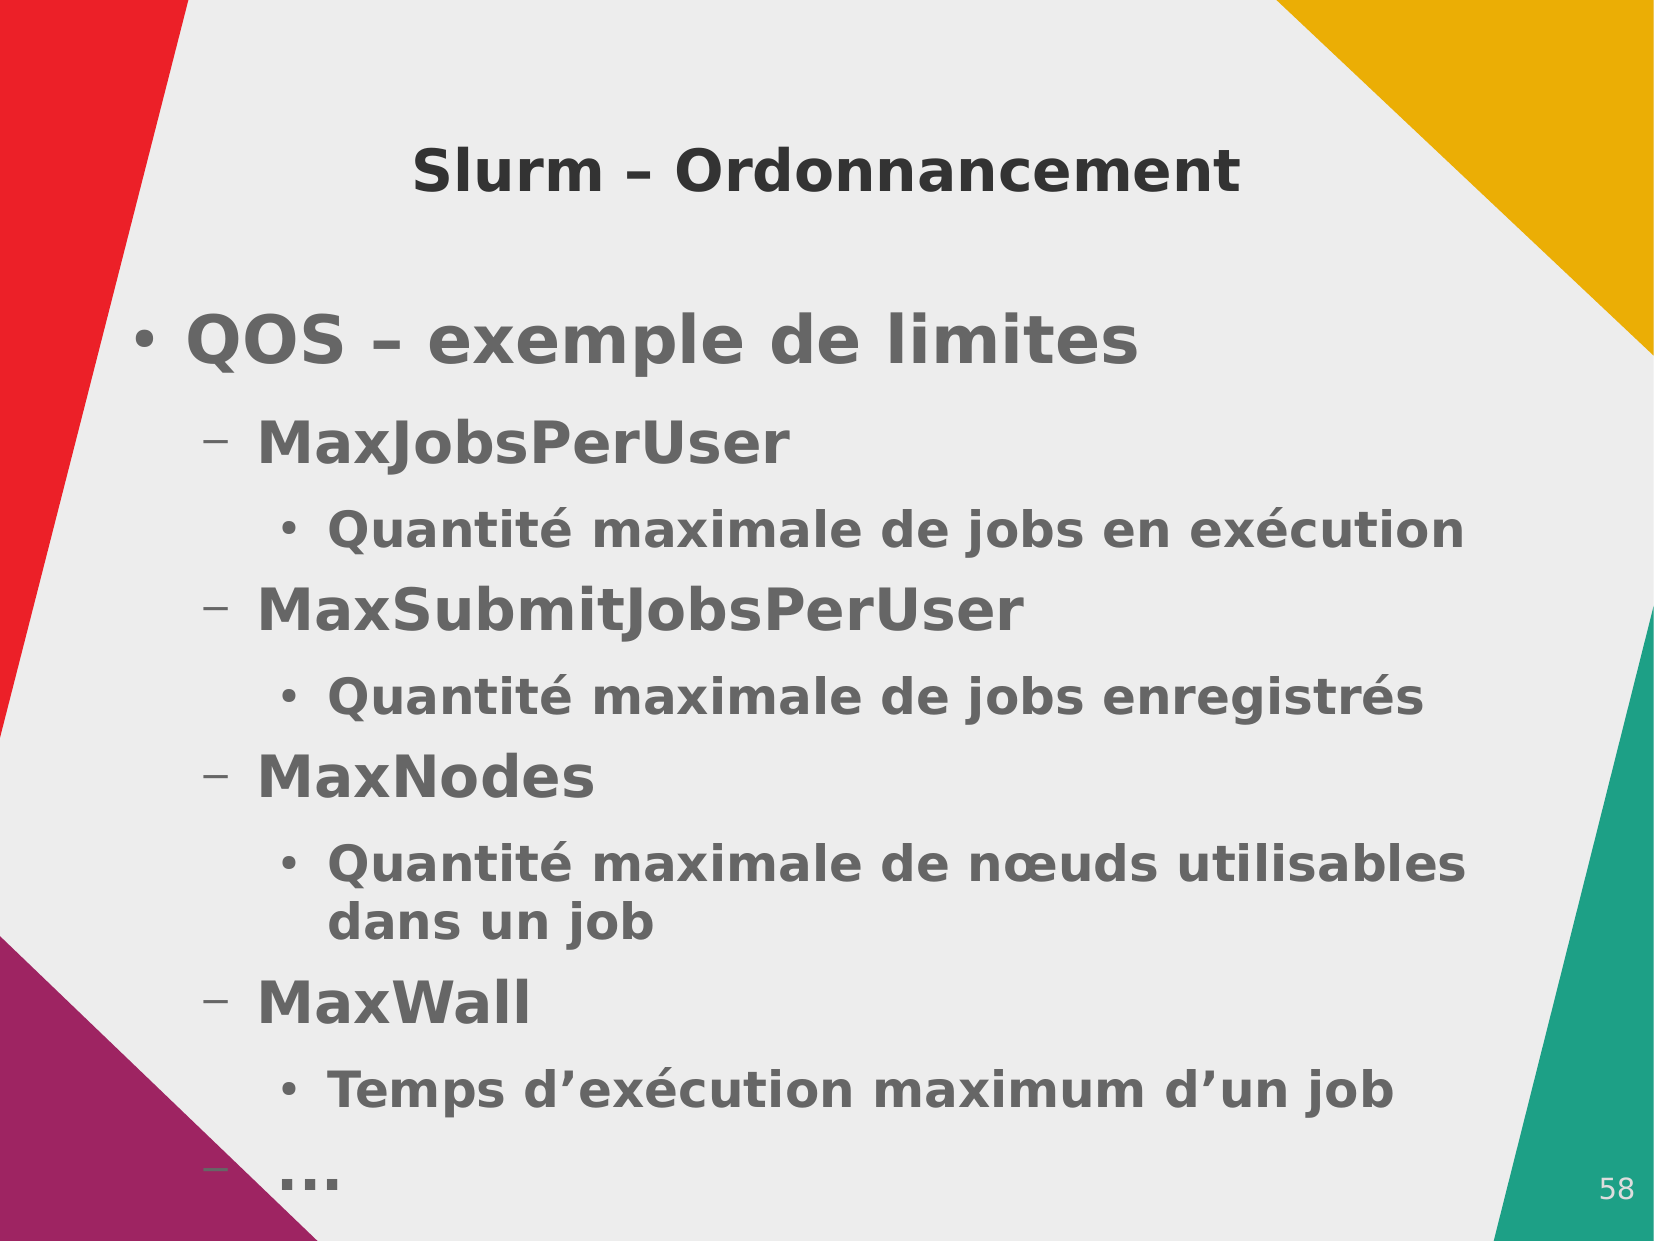

# Slurm – Ordonnancement
QOS – exemple de limites
MaxJobsPerUser
Quantité maximale de jobs en exécution
MaxSubmitJobsPerUser
Quantité maximale de jobs enregistrés
MaxNodes
Quantité maximale de nœuds utilisables dans un job
MaxWall
Temps d’exécution maximum d’un job
 ...
58